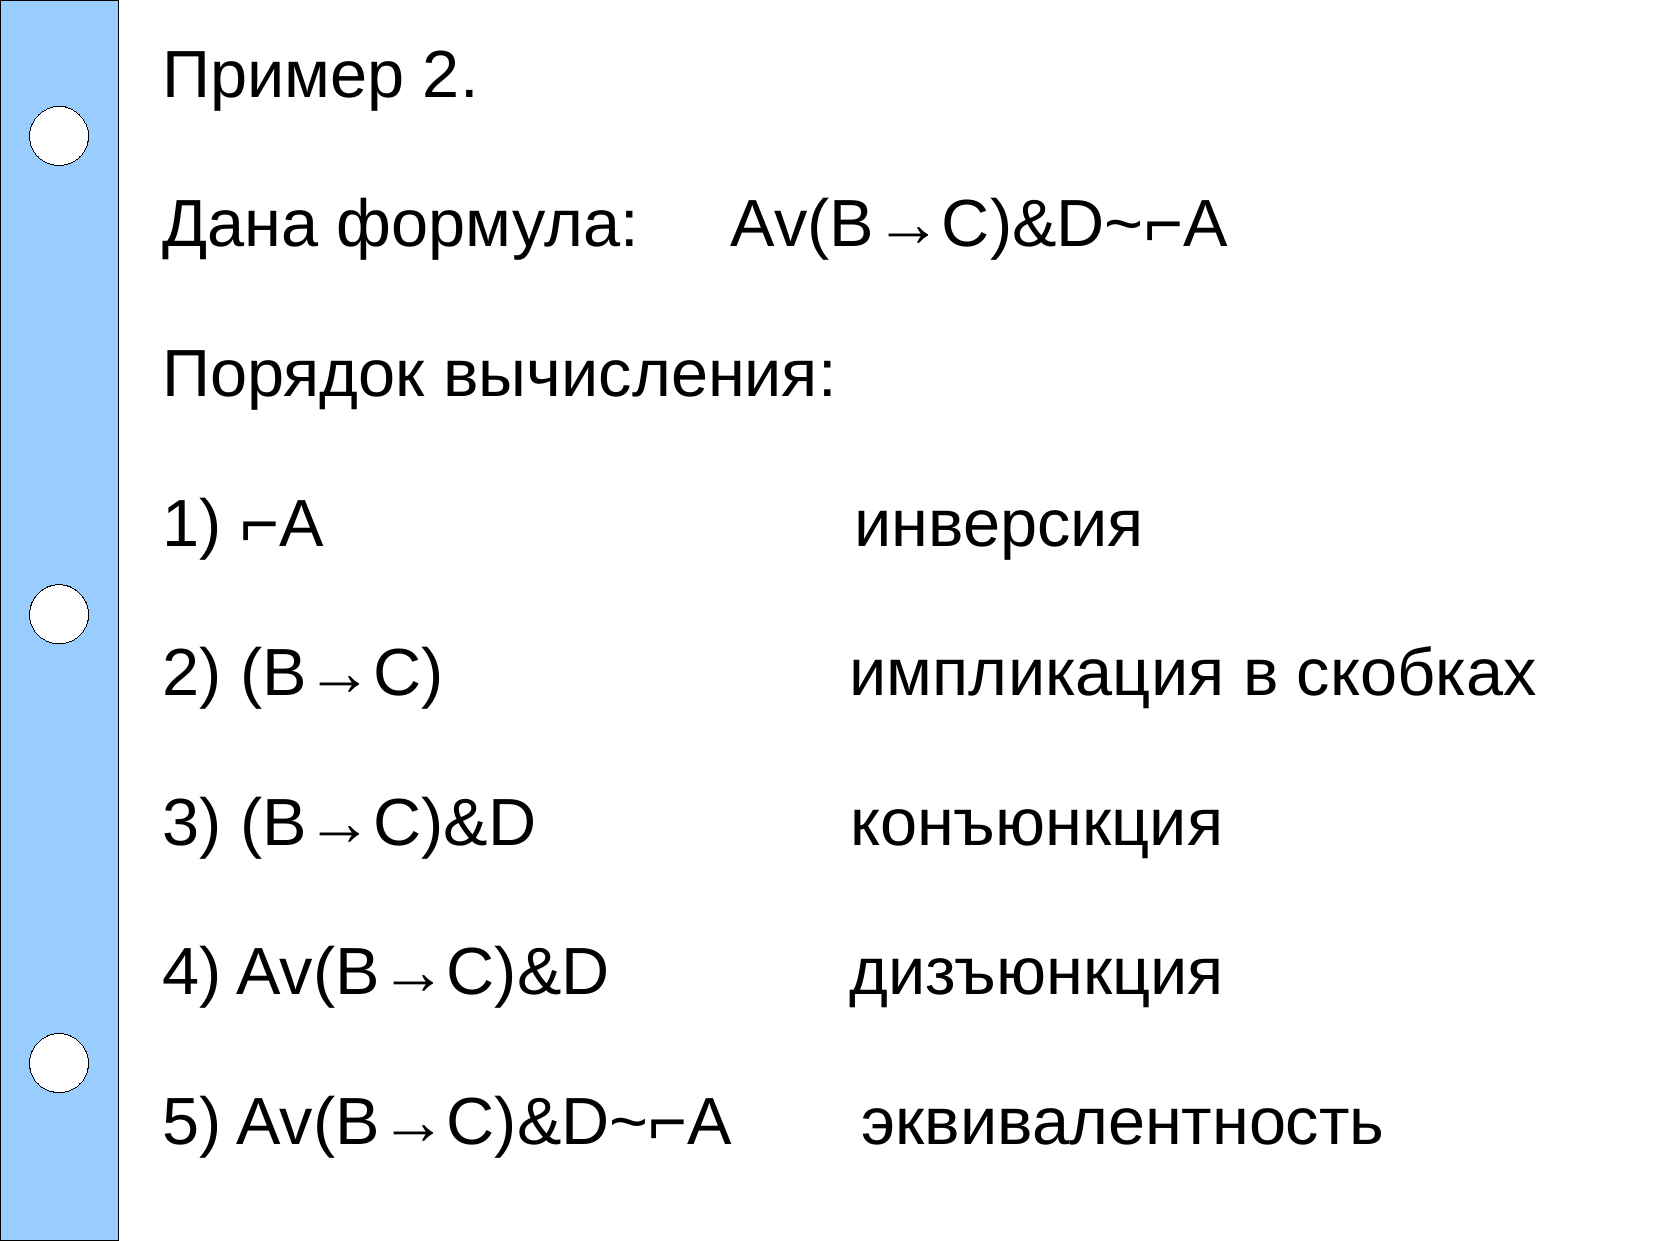

Пример 2.
Дана формула: Av(B→C)&D~⌐A
Порядок вычисления:
1) ⌐A инверсия
2) (B→C) импликация в скобках
3) (B→C)&D конъюнкция
4) Av(B→C)&D дизъюнкция
5) Av(B→C)&D~⌐A эквивалентность